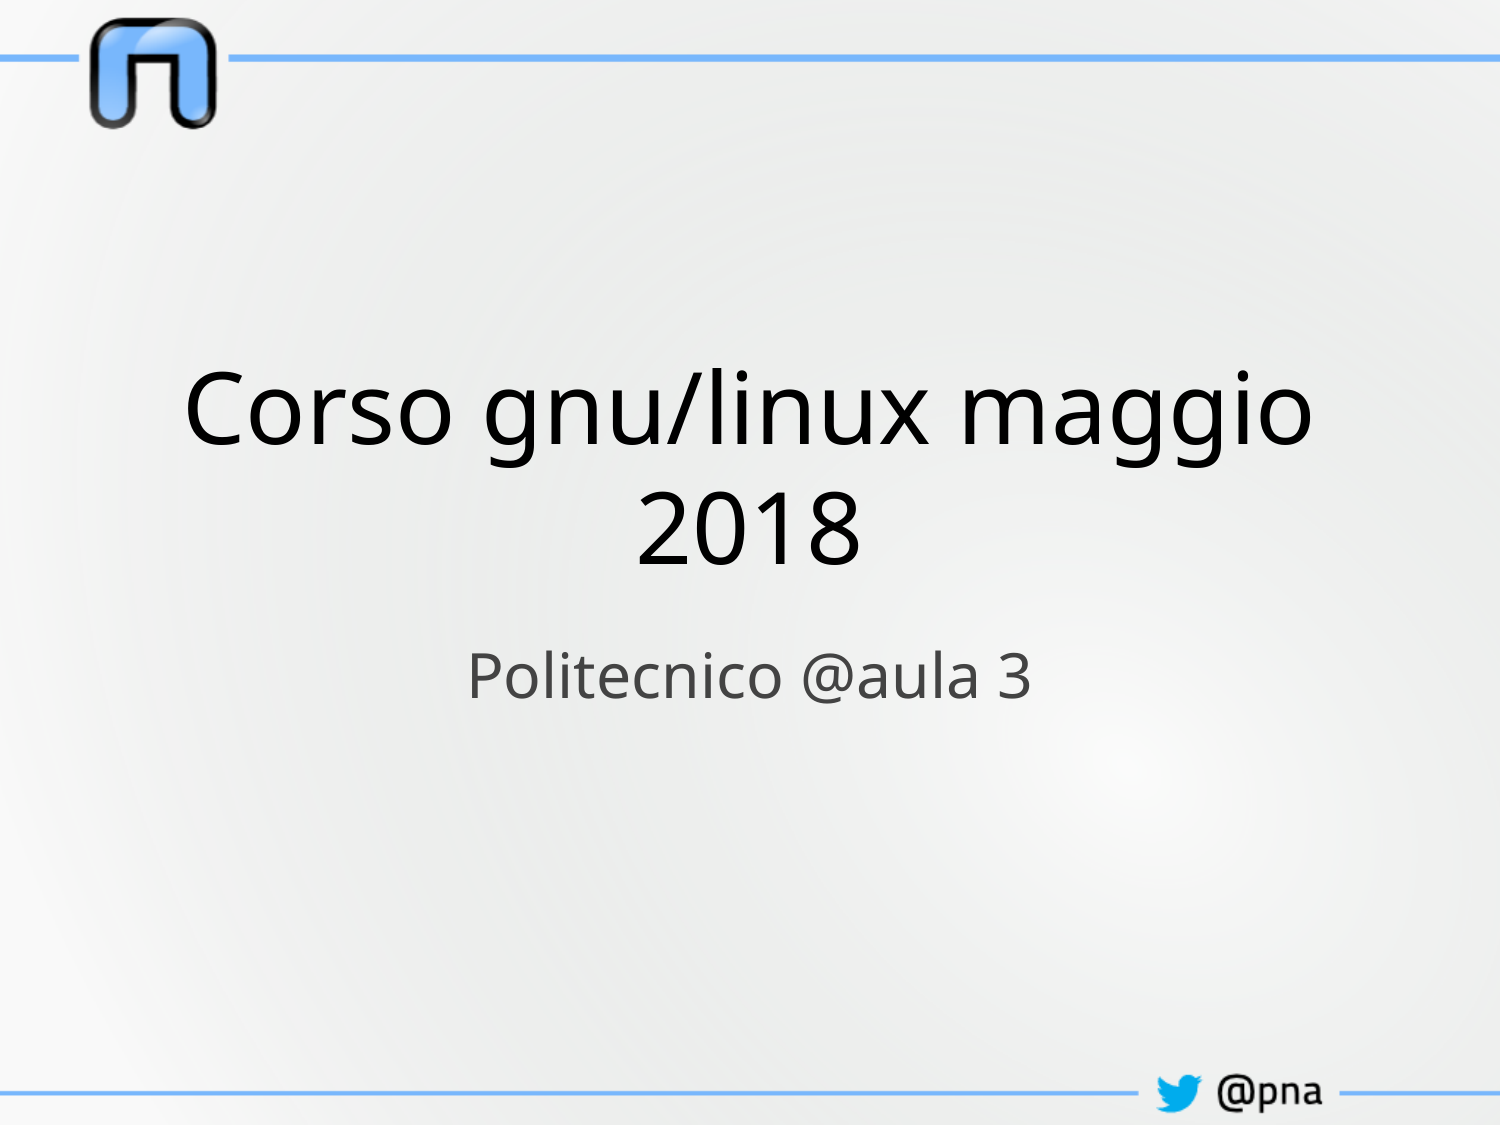

Corso gnu/linux maggio 2018
# Politecnico @aula 3